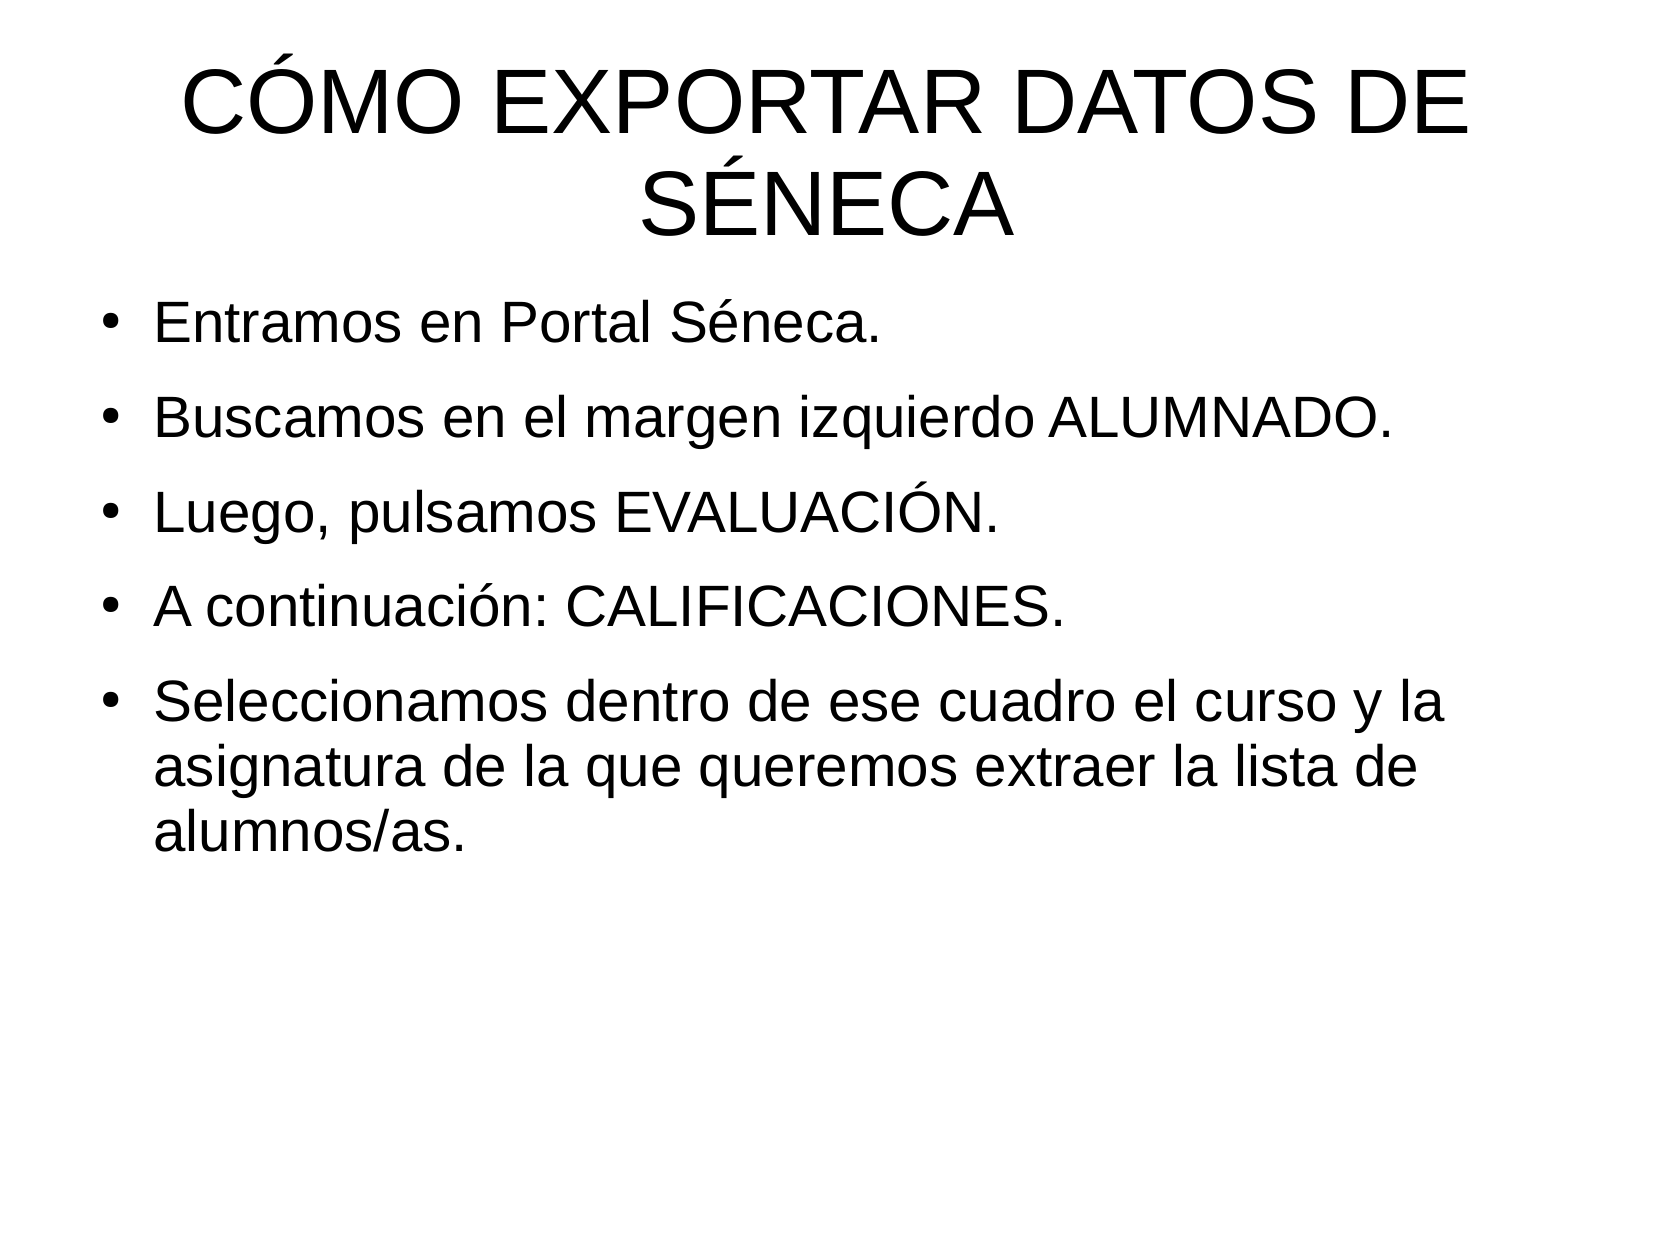

# CÓMO EXPORTAR DATOS DE SÉNECA
Entramos en Portal Séneca.
Buscamos en el margen izquierdo ALUMNADO.
Luego, pulsamos EVALUACIÓN.
A continuación: CALIFICACIONES.
Seleccionamos dentro de ese cuadro el curso y la asignatura de la que queremos extraer la lista de alumnos/as.